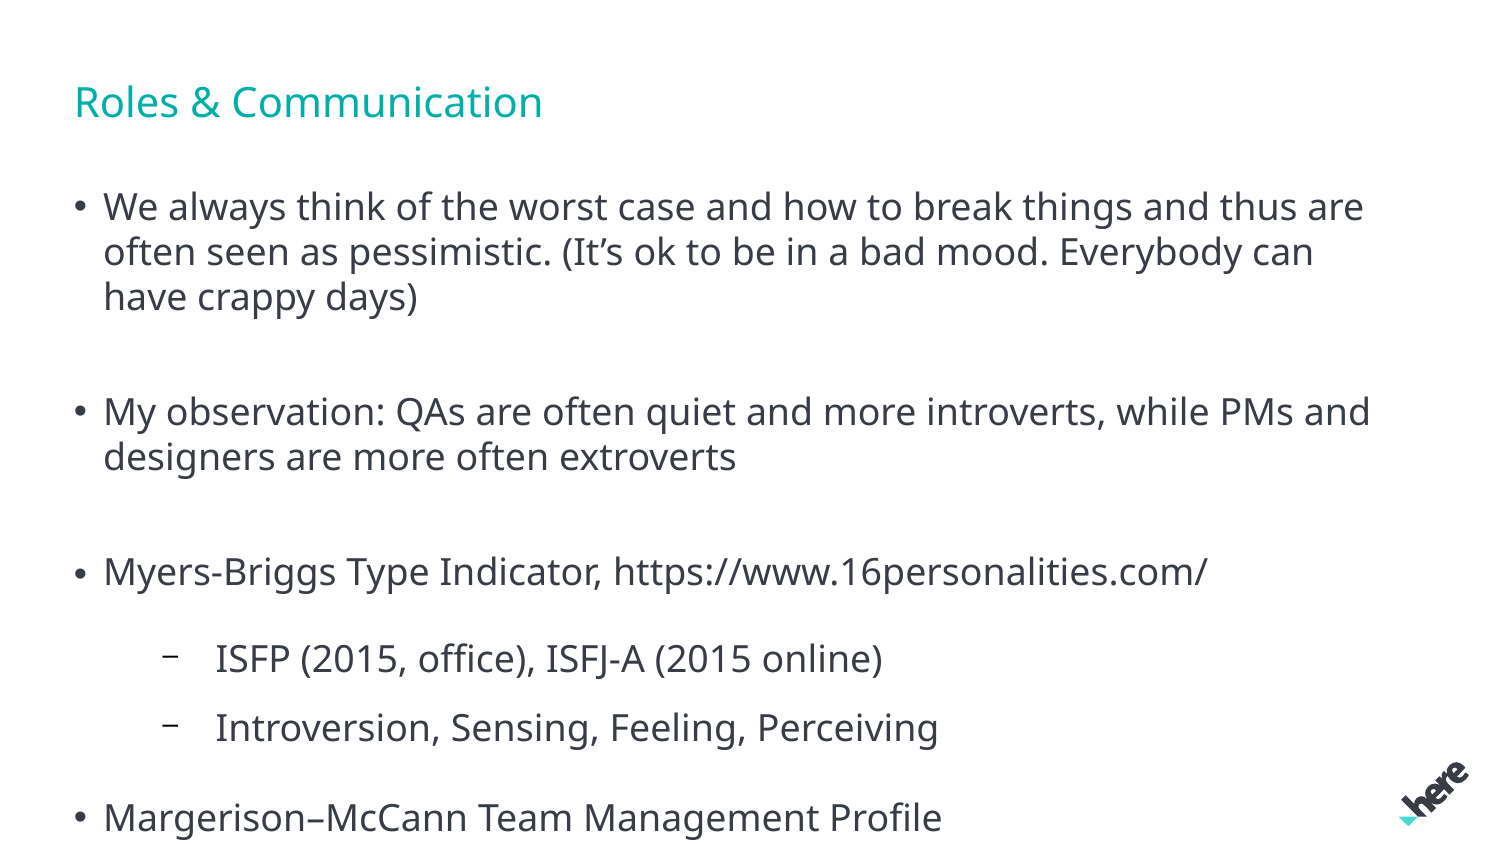

# Roles & Communication
We always think of the worst case and how to break things and thus are often seen as pessimistic. (It’s ok to be in a bad mood. Everybody can have crappy days)
My observation: QAs are often quiet and more introverts, while PMs and designers are more often extroverts
Myers-Briggs Type Indicator, https://www.16personalities.com/
ISFP (2015, office), ISFJ-A (2015 online)
Introversion, Sensing, Feeling, Perceiving
Margerison–McCann Team Management Profile